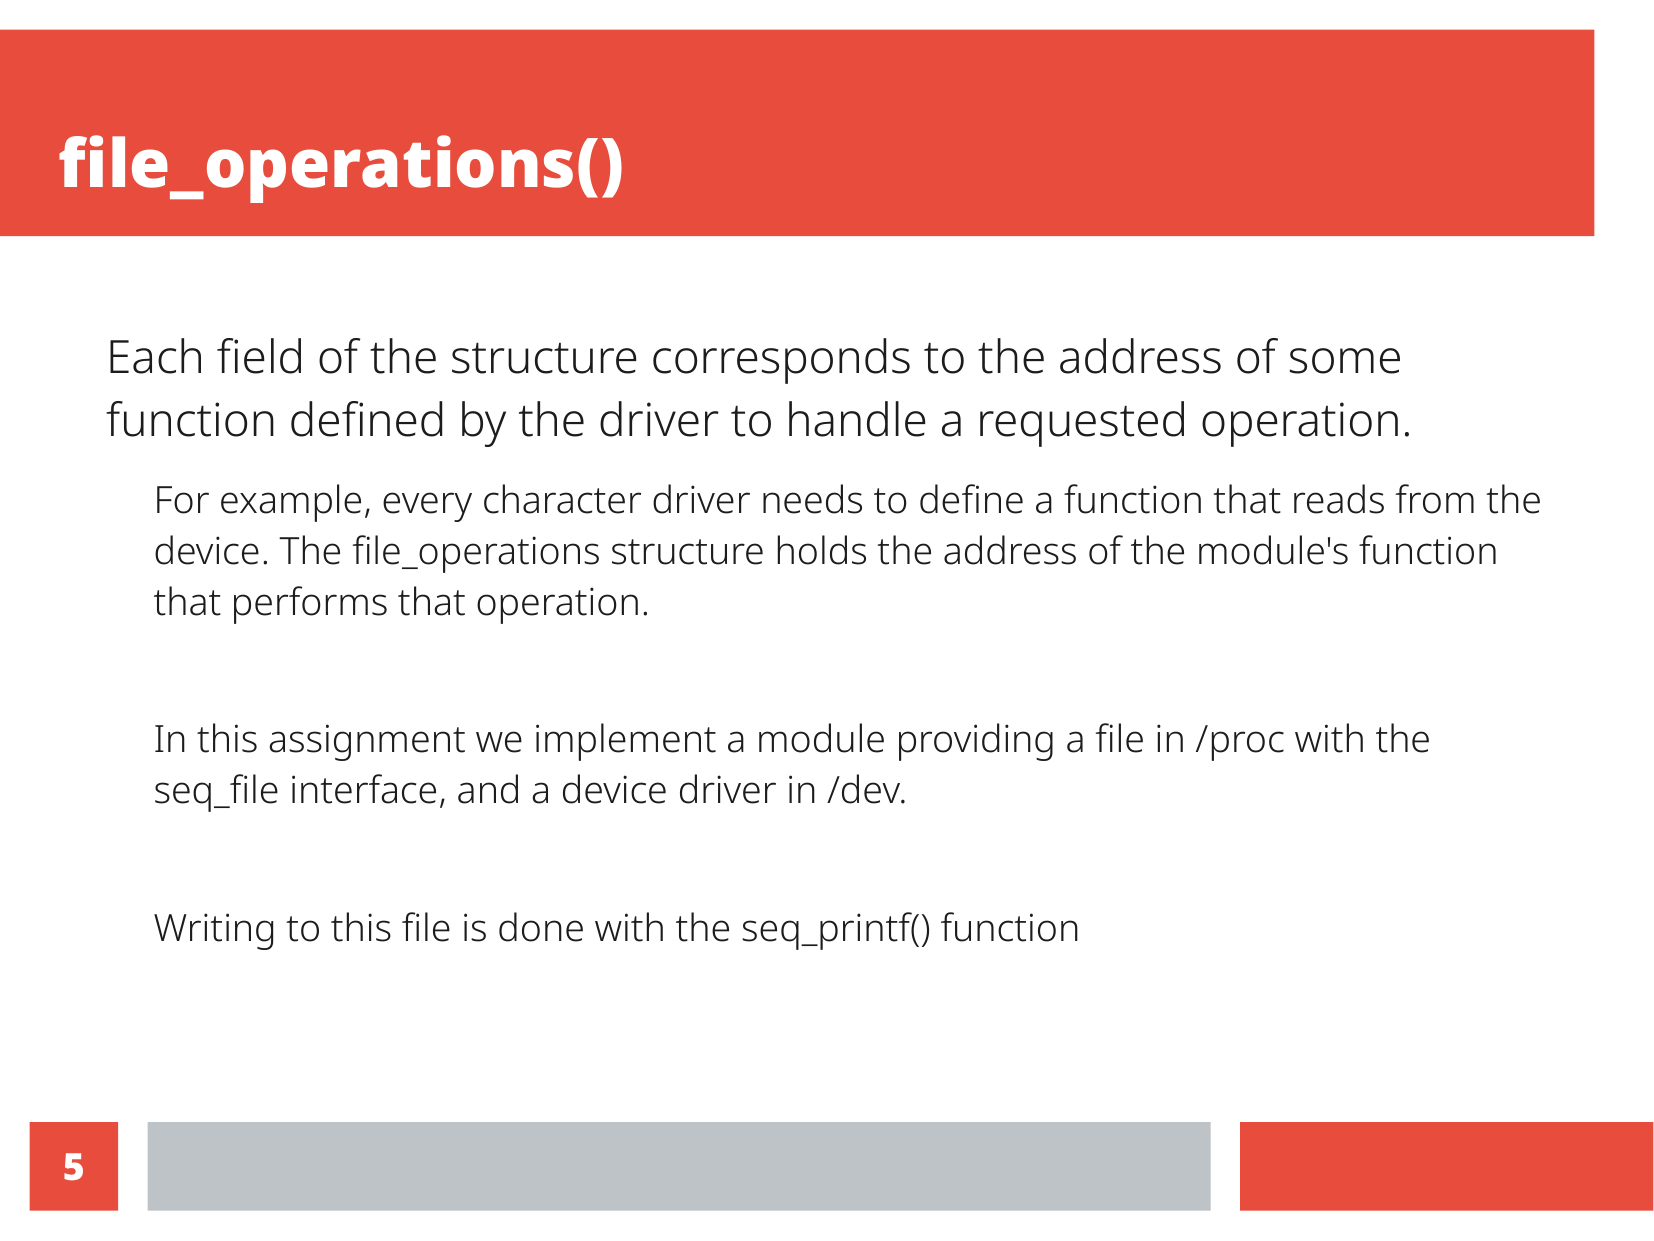

# file_operations()
Each field of the structure corresponds to the address of some function defined by the driver to handle a requested operation.
For example, every character driver needs to define a function that reads from the device. The file_operations structure holds the address of the module's function that performs that operation.
In this assignment we implement a module providing a file in /proc with the seq_file interface, and a device driver in /dev.
Writing to this file is done with the seq_printf() function
5